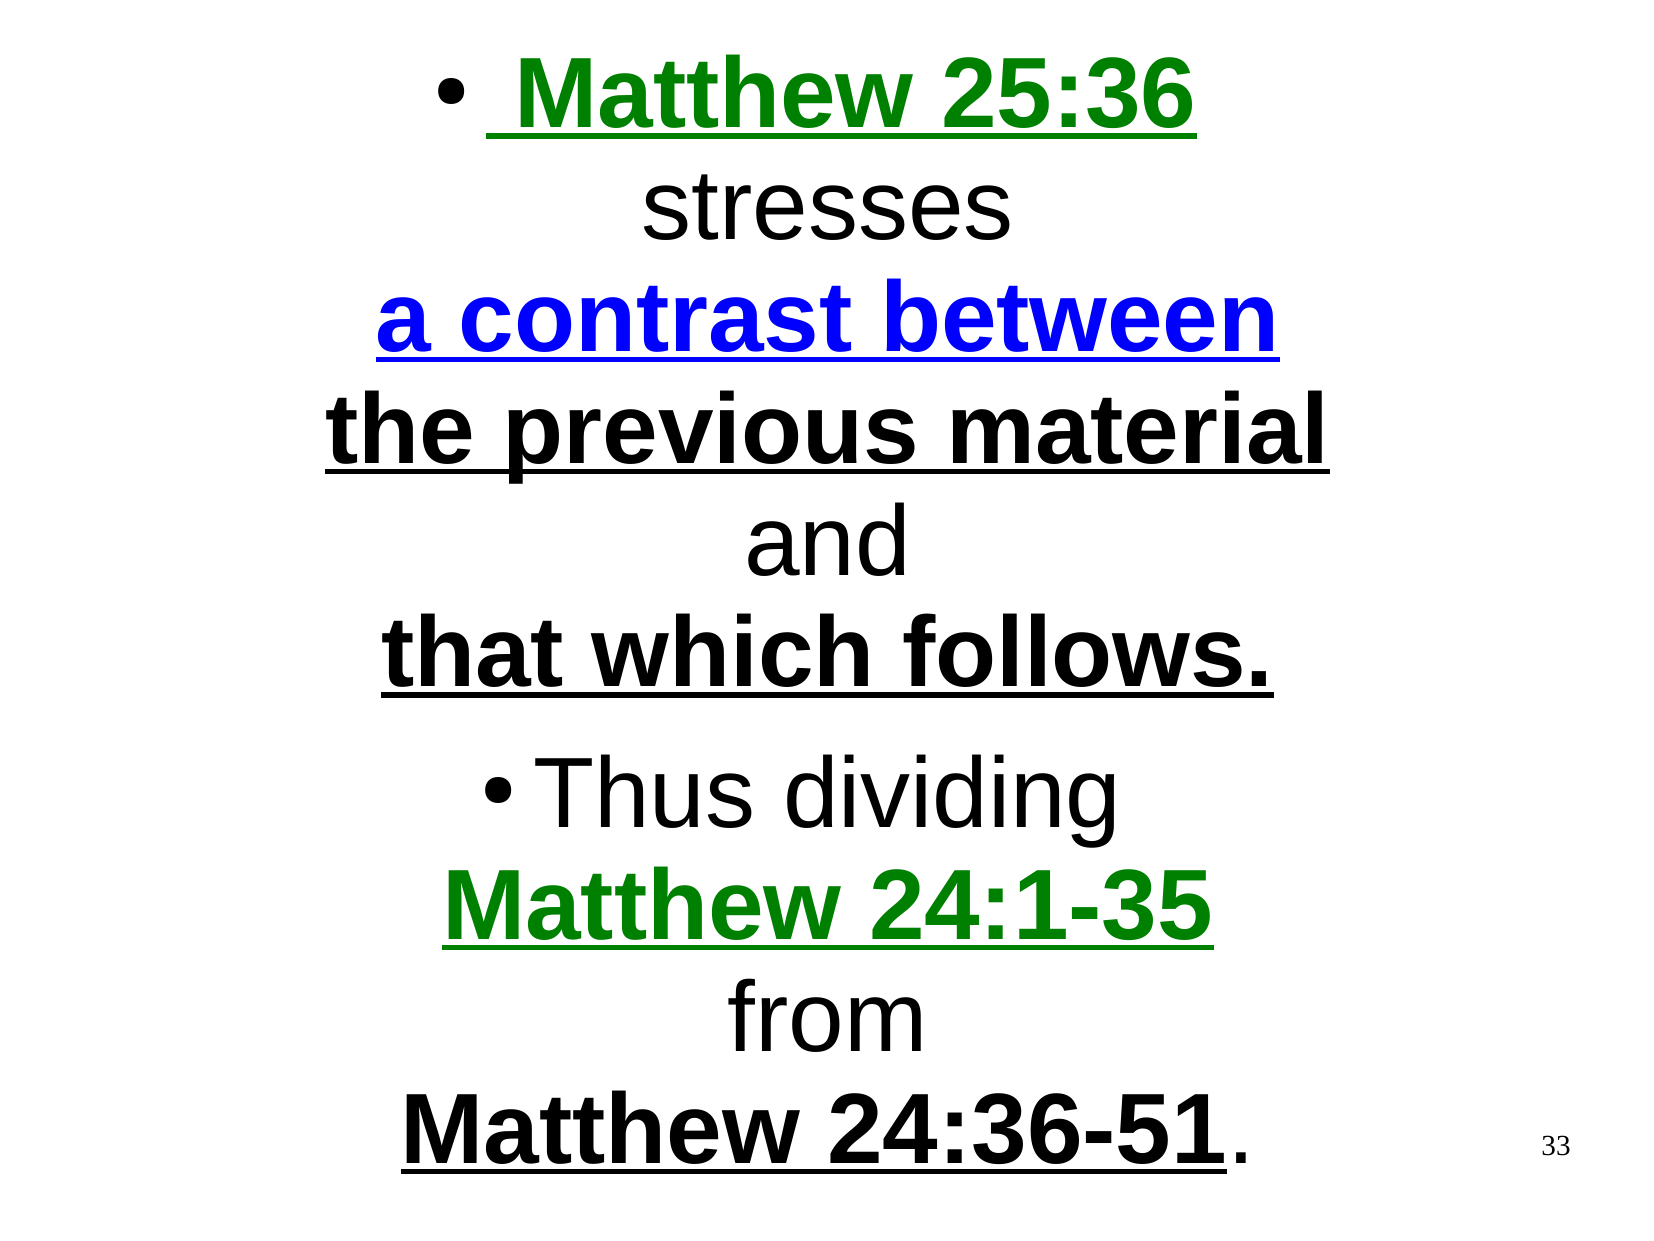

# Matthew 25:36 stresses a contrast between the previous material and that which follows.
Thus dividing
Matthew 24:1-35
from
Matthew 24:36-51.
33